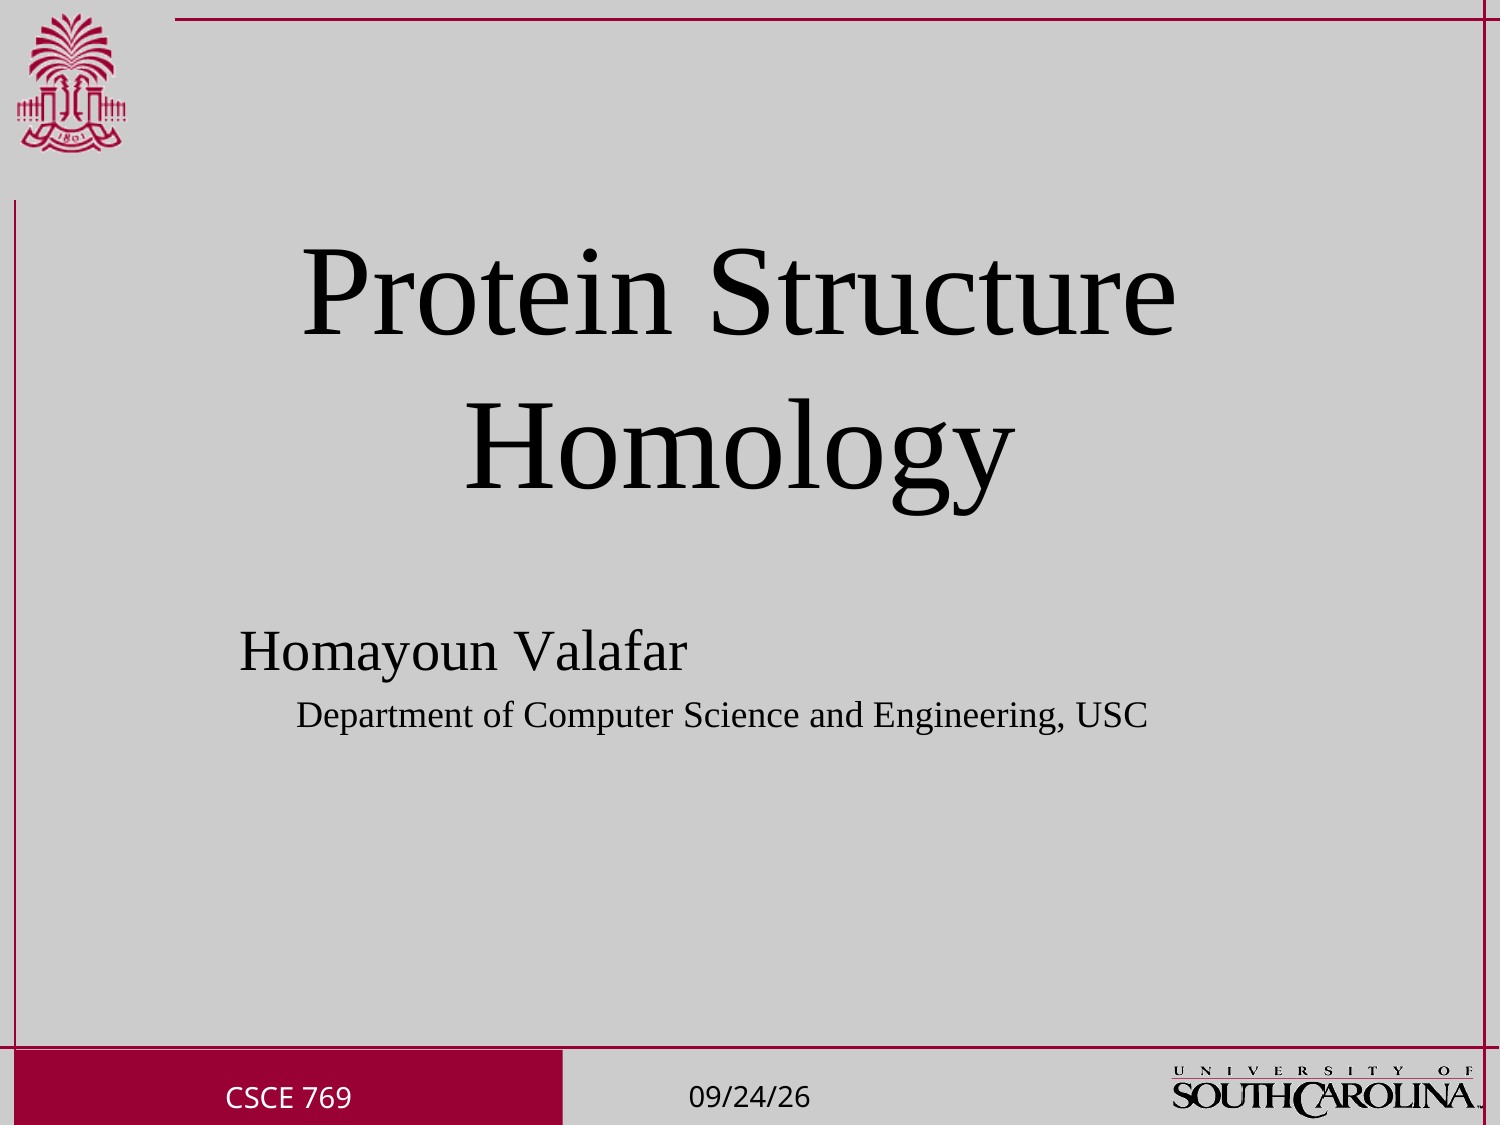

# Protein Structure Homology
Homayoun Valafar
	Department of Computer Science and Engineering, USC